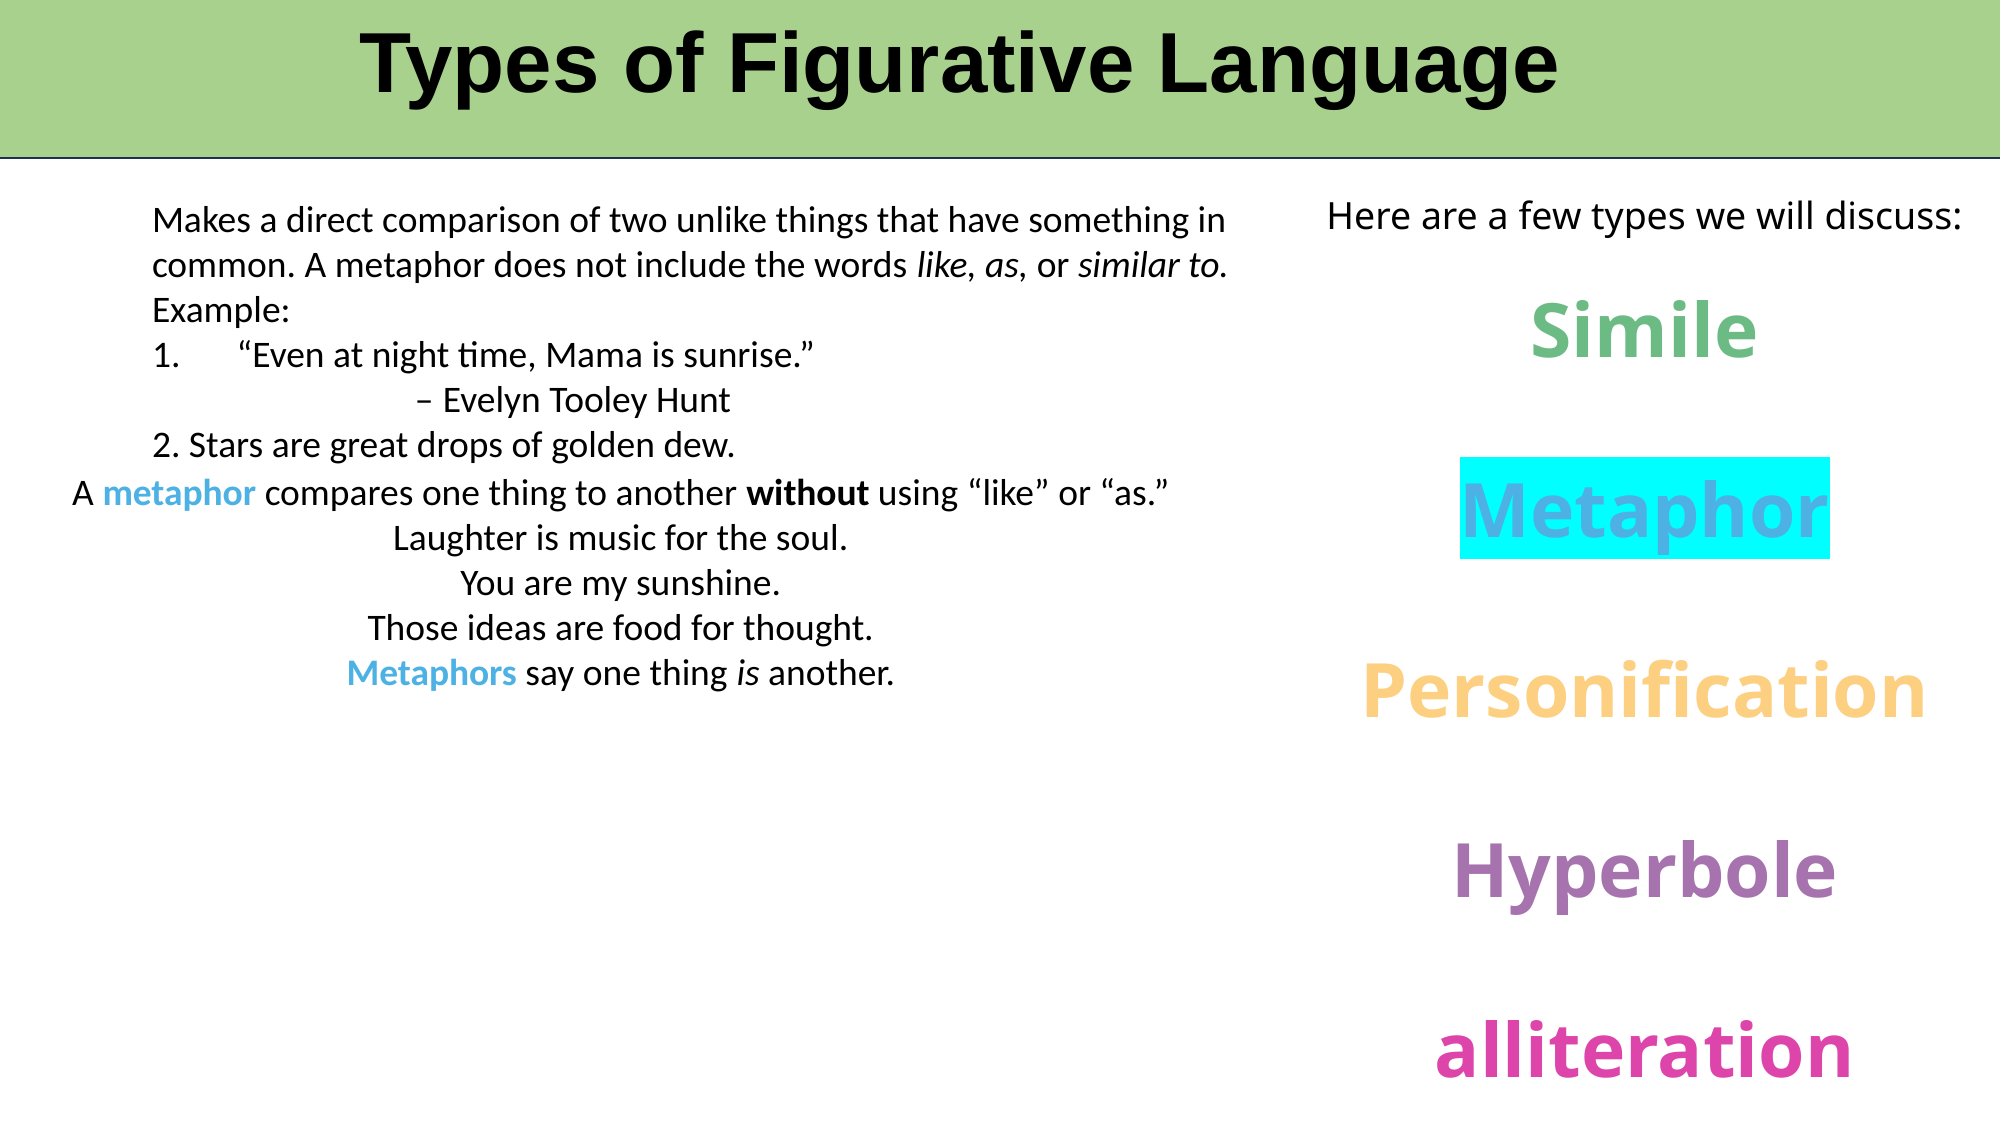

Types of Figurative Language
#
Here are a few types we will discuss:
Simile
Metaphor
Personification
Hyperbole
alliteration
Makes a direct comparison of two unlike things that have something in common. A metaphor does not include the words like, as, or similar to.
Example:
“Even at night time, Mama is sunrise.”
 – Evelyn Tooley Hunt
2. Stars are great drops of golden dew.
A metaphor compares one thing to another without using “like” or “as.”
Laughter is music for the soul.
You are my sunshine.
Those ideas are food for thought.
Metaphors say one thing is another.